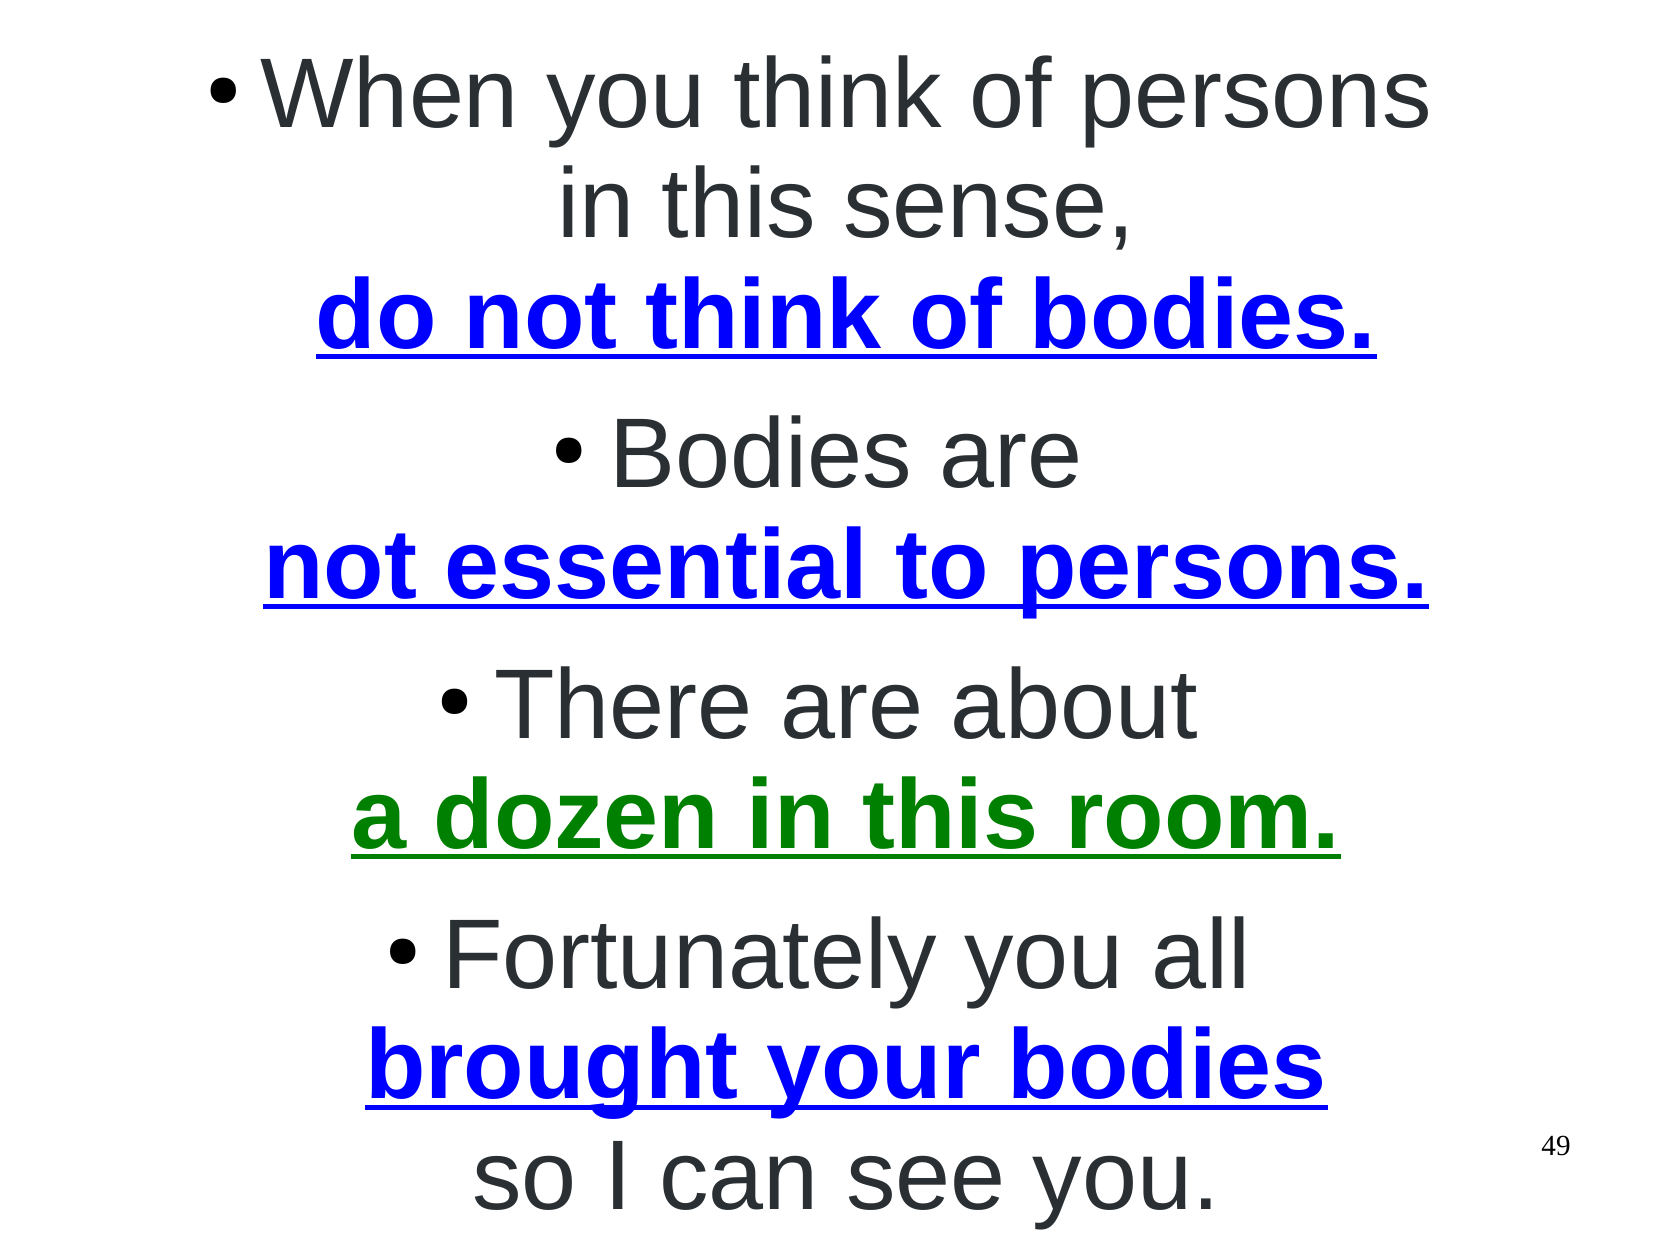

# When you think of persons in this sense, do not think of bodies.
Bodies are
not essential to persons.
There are about
a dozen in this room.
Fortunately you all
brought your bodies
so I can see you.
49